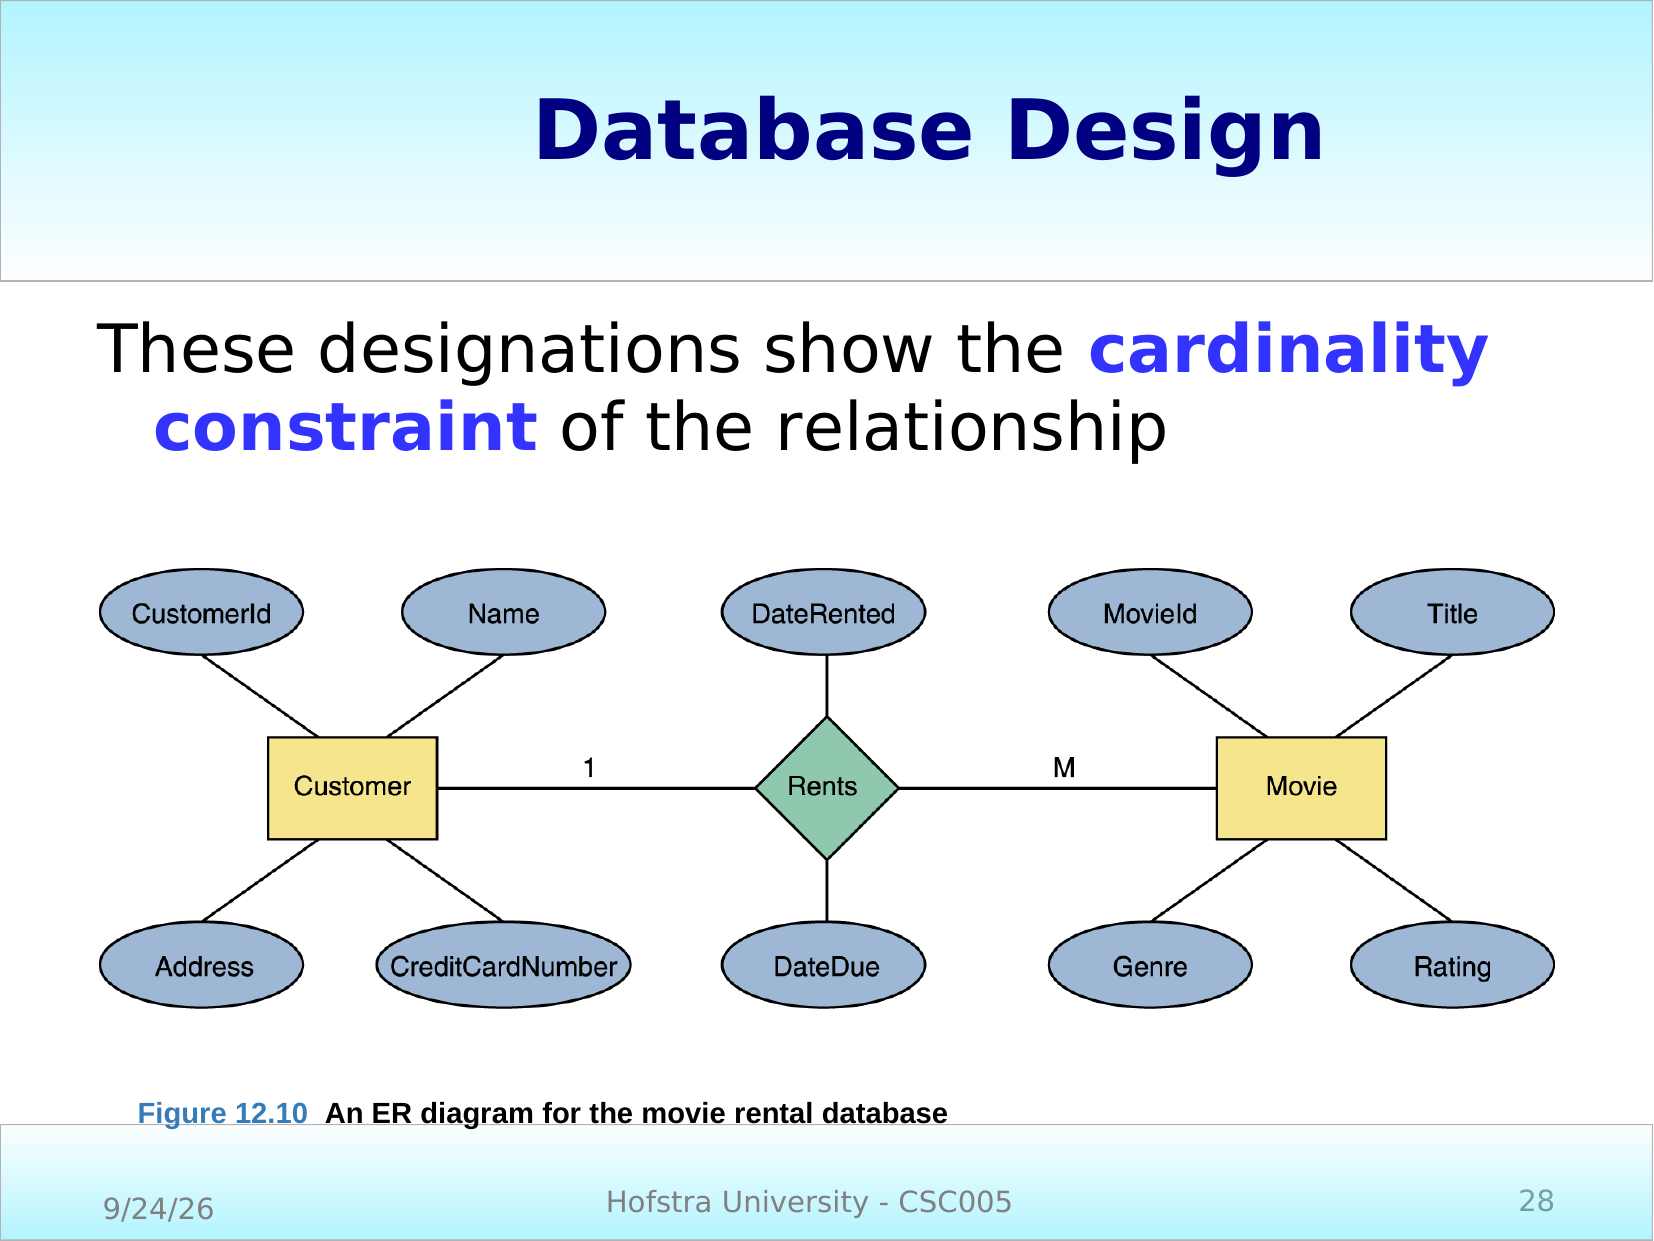

# Database Design
These designations show the cardinality constraint of the relationship
Figure 12.10 An ER diagram for the movie rental database
28
Hofstra University - CSC005